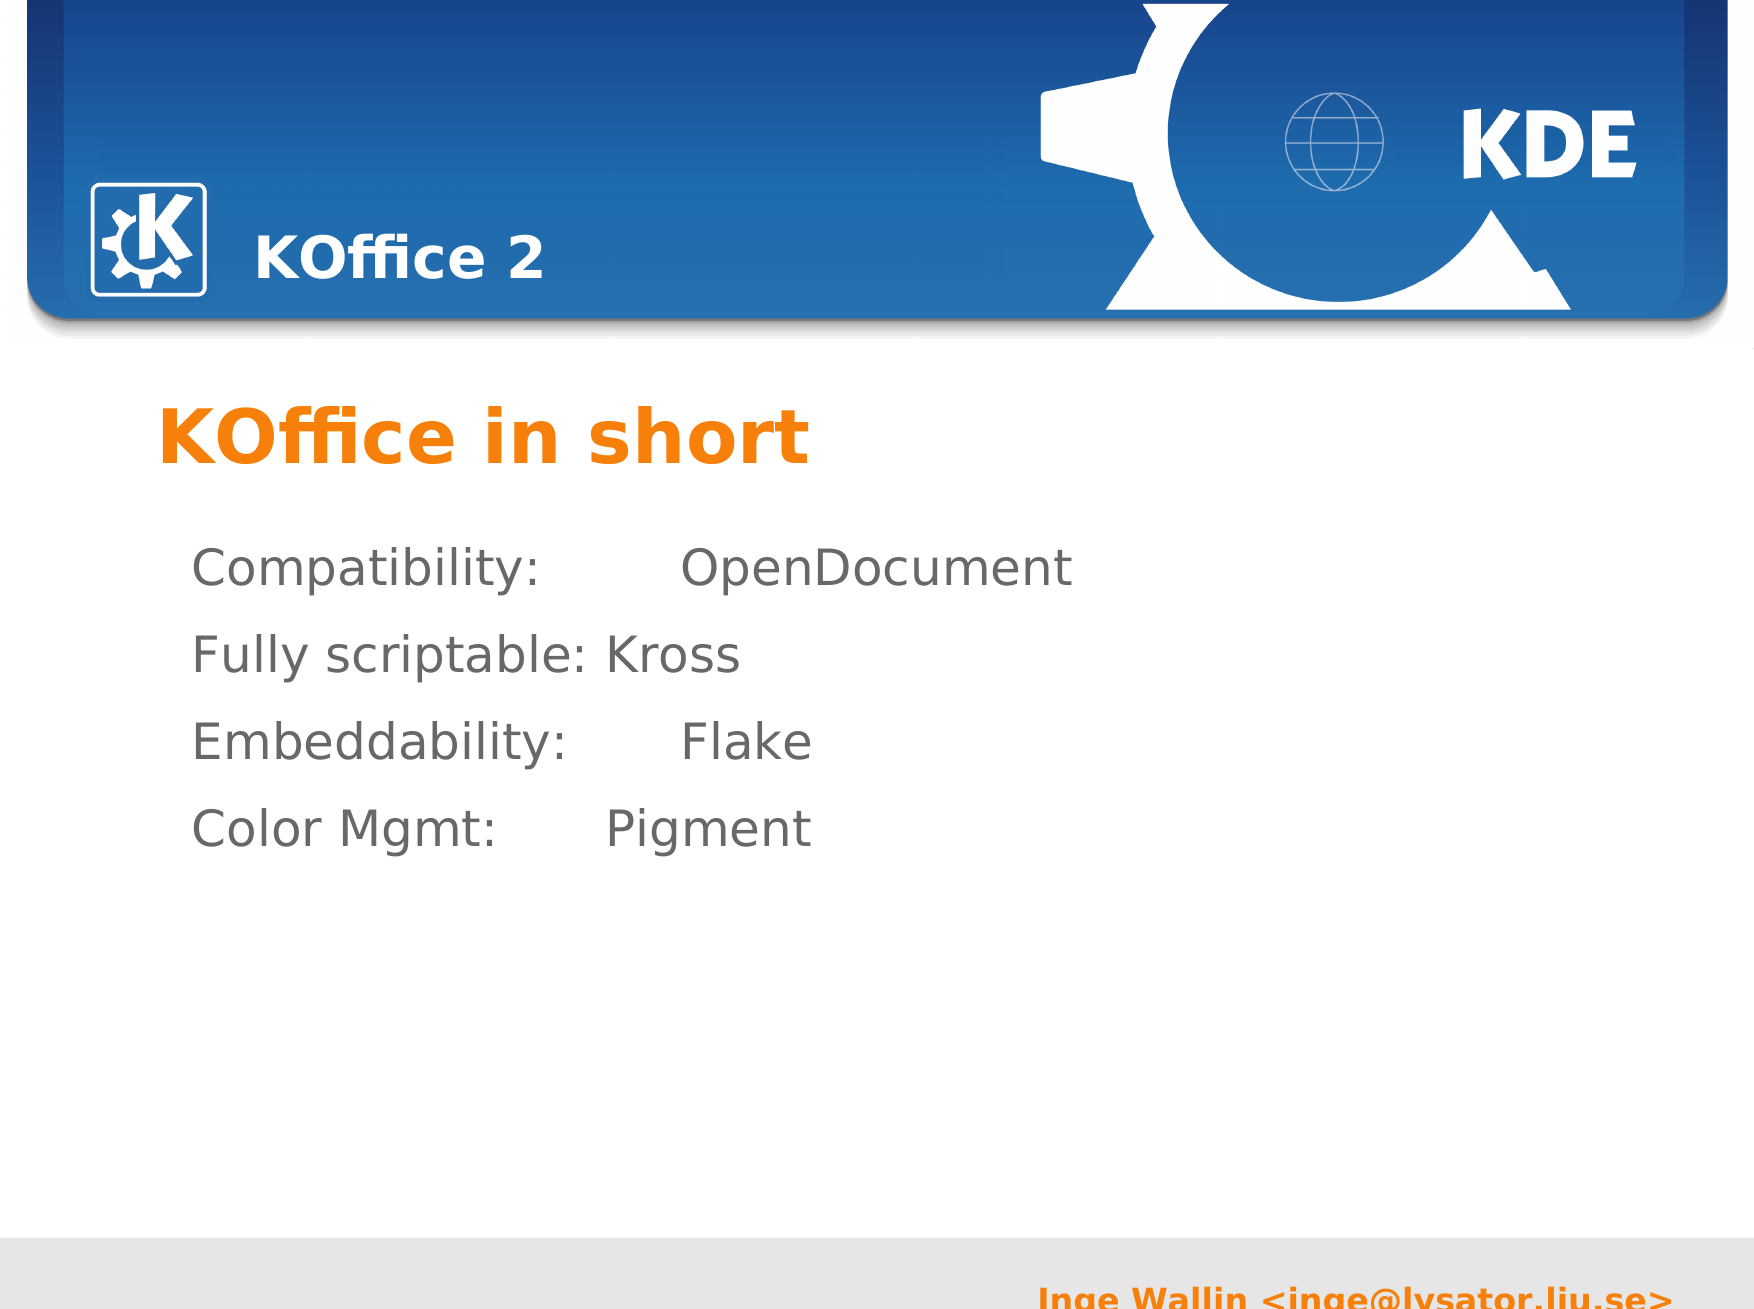

KOffice 2
KOffice in short
Compatibility:		OpenDocument
Fully scriptable:	Kross
Embeddability:		Flake
Color Mgmt:		Pigment